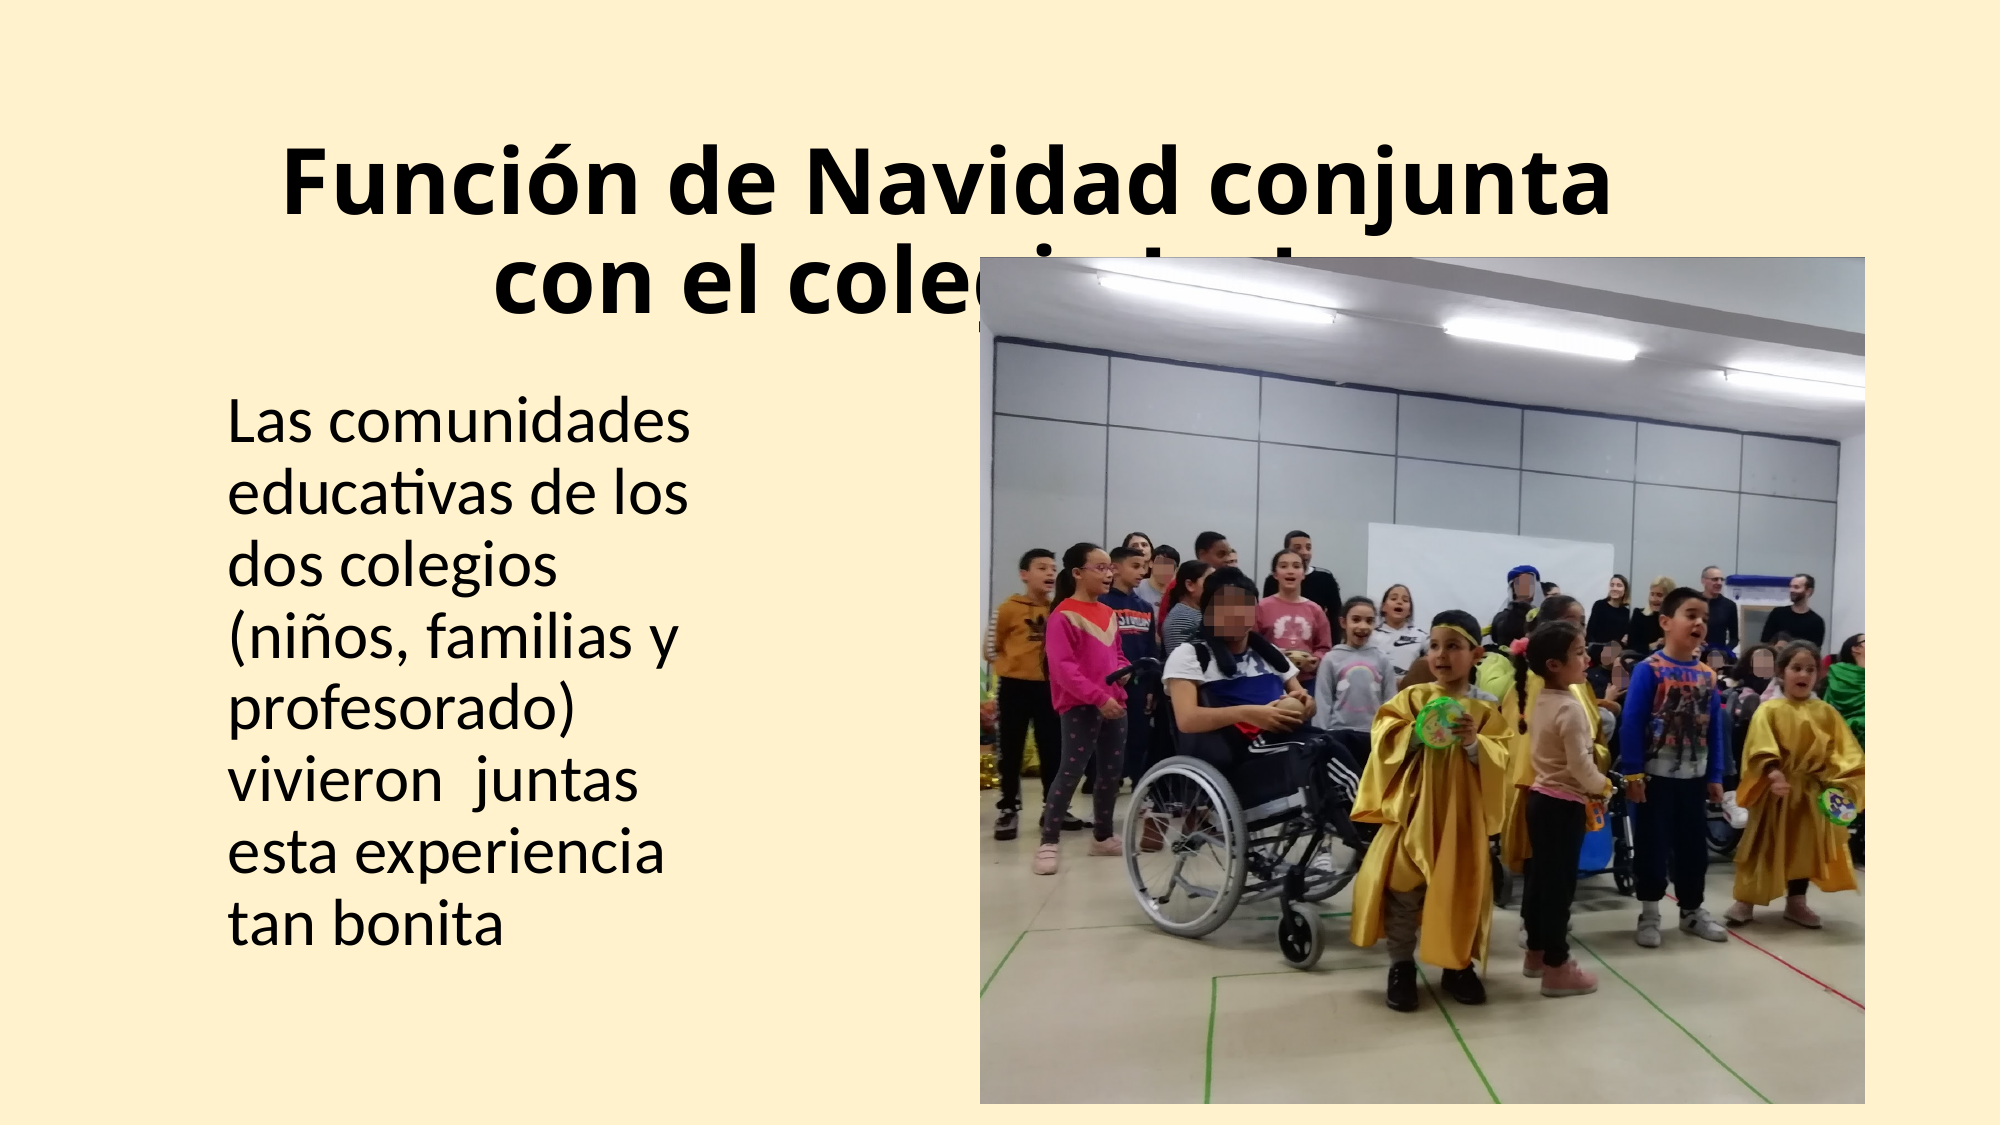

# Función de Navidad conjunta  con el colegio La Luz
Las comunidades educativas de los dos colegios (niños, familias y profesorado) vivieron  juntas esta experiencia tan bonita